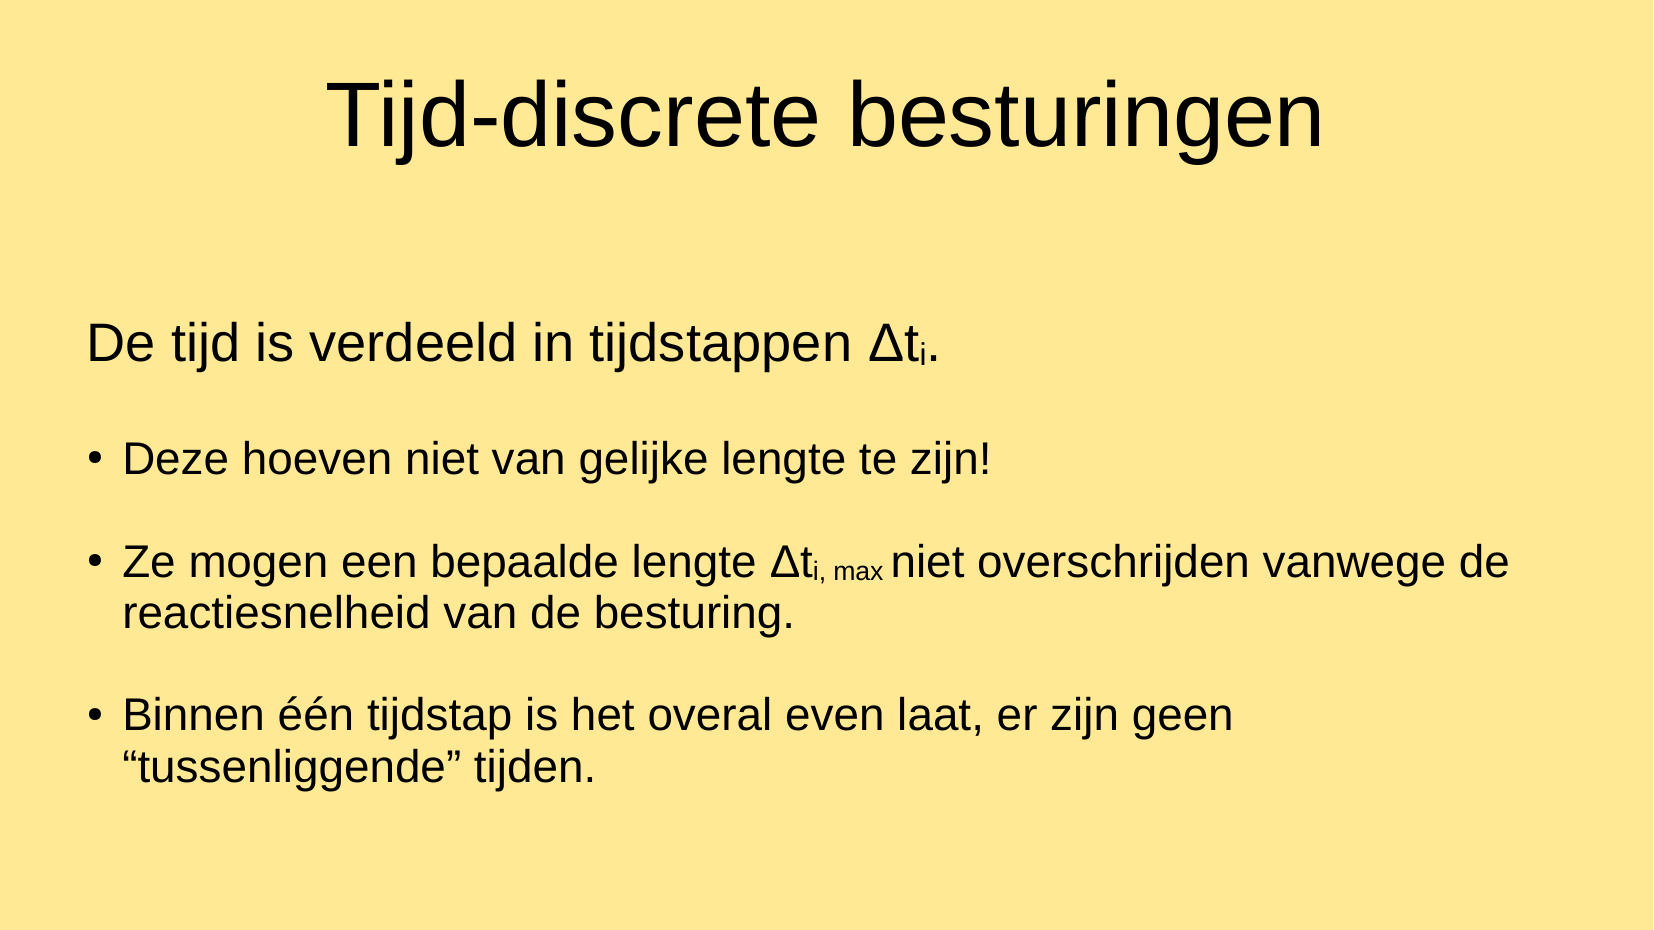

# Tijd-discrete besturingen
De tijd is verdeeld in tijdstappen Δti.
Deze hoeven niet van gelijke lengte te zijn!
Ze mogen een bepaalde lengte Δti, max niet overschrijden vanwege de reactiesnelheid van de besturing.
Binnen één tijdstap is het overal even laat, er zijn geen “tussenliggende” tijden.